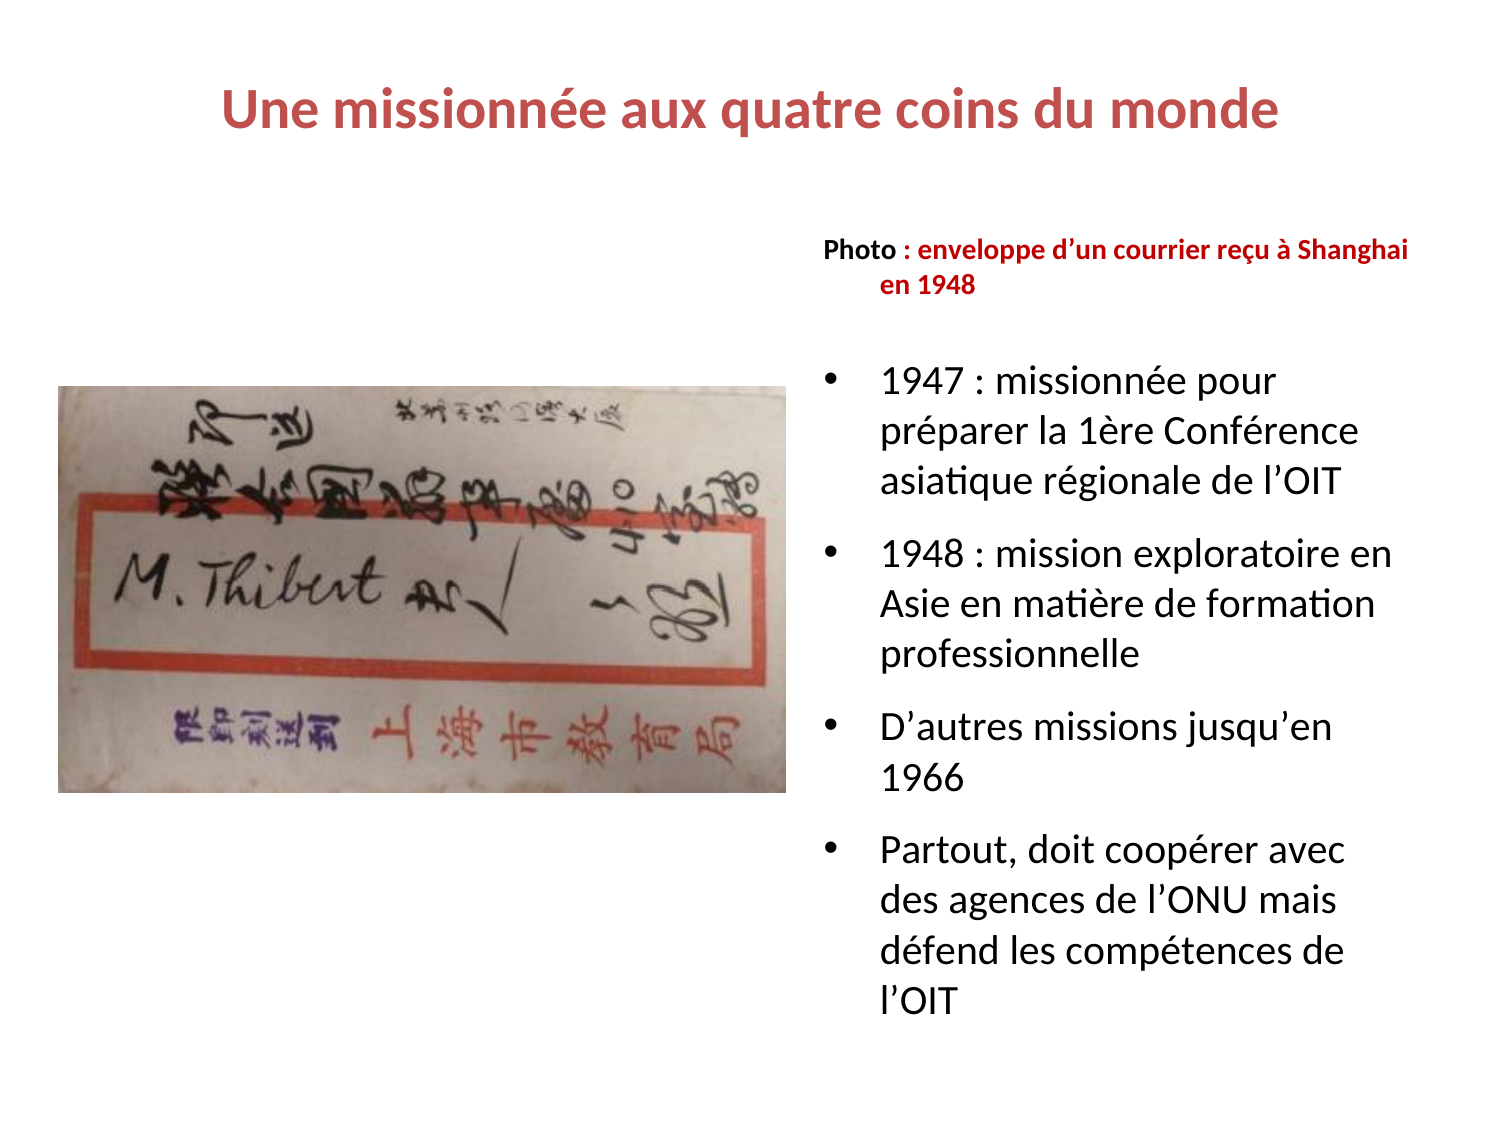

# Une missionnée aux quatre coins du monde
Photo : enveloppe d’un courrier reçu à Shanghai en 1948
1947 : missionnée pour préparer la 1ère Conférence asiatique régionale de l’OIT
1948 : mission exploratoire en Asie en matière de formation professionnelle
D’autres missions jusqu’en 1966
Partout, doit coopérer avec des agences de l’ONU mais défend les compétences de l’OIT